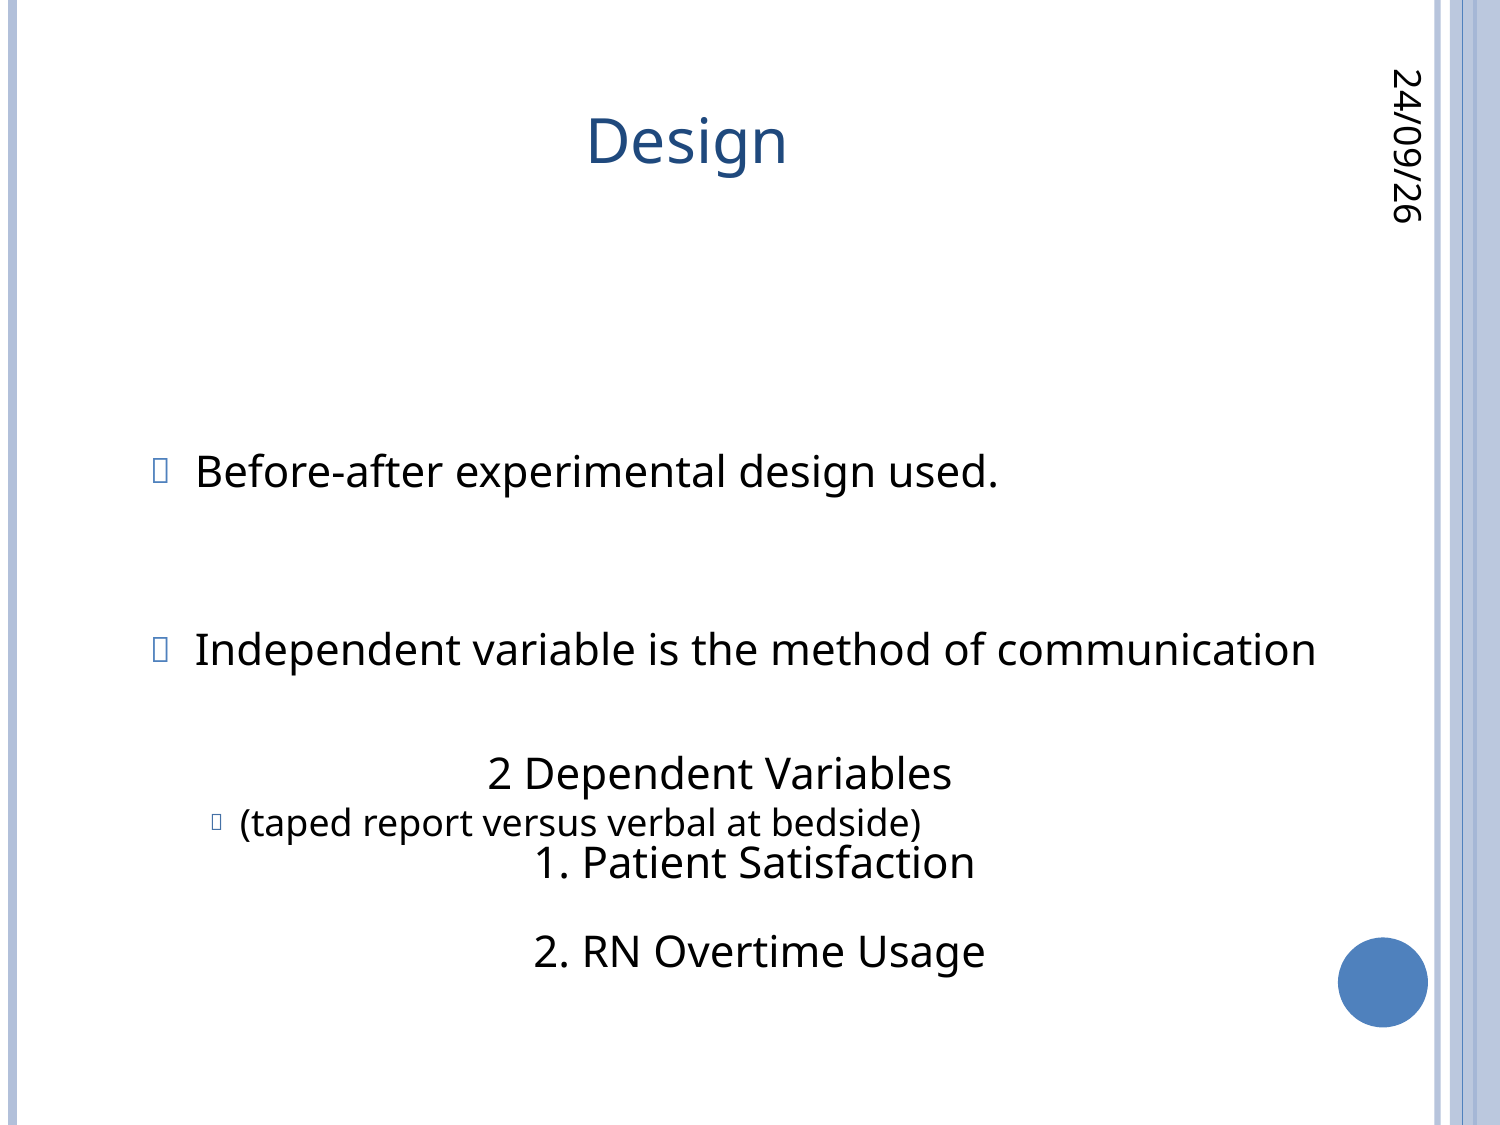

# Design
Before-after experimental design used.
Independent variable is the method of communication
(taped report versus verbal at bedside)
2 Dependent Variables
 1. Patient Satisfaction
 2. RN Overtime Usage